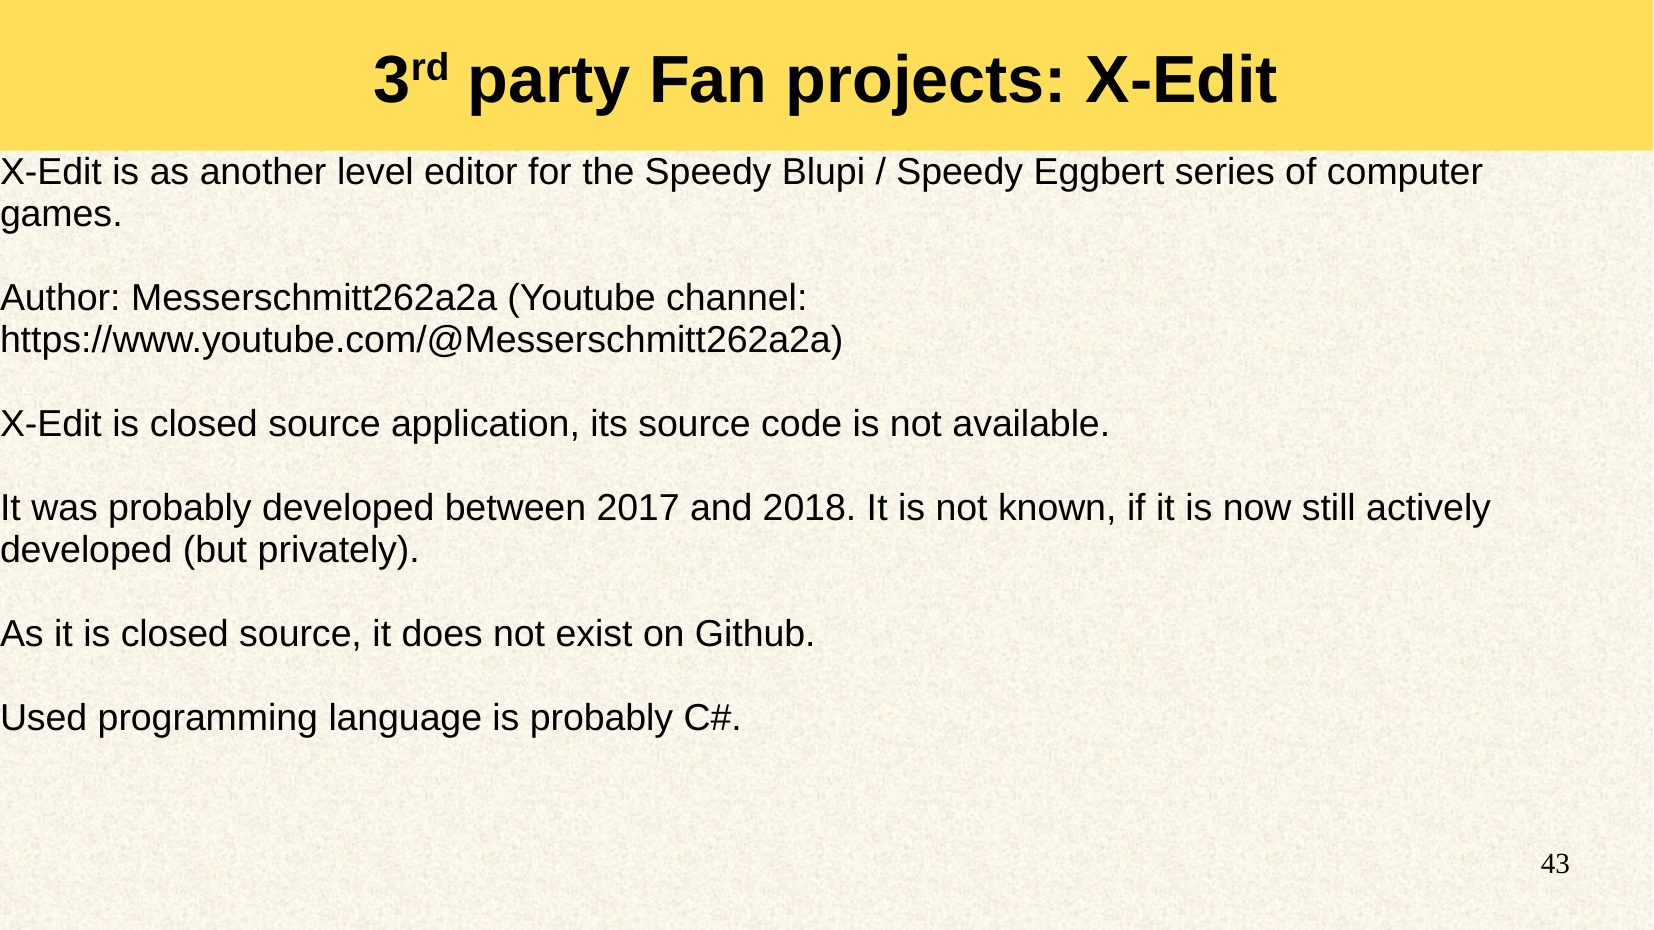

# 3rd party Fan projects: X-Edit
X-Edit is as another level editor for the Speedy Blupi / Speedy Eggbert series of computer games.
Author: Messerschmitt262a2a (Youtube channel: https://www.youtube.com/@Messerschmitt262a2a)
X-Edit is closed source application, its source code is not available.
It was probably developed between 2017 and 2018. It is not known, if it is now still actively developed (but privately).
As it is closed source, it does not exist on Github.
Used programming language is probably C#.
43